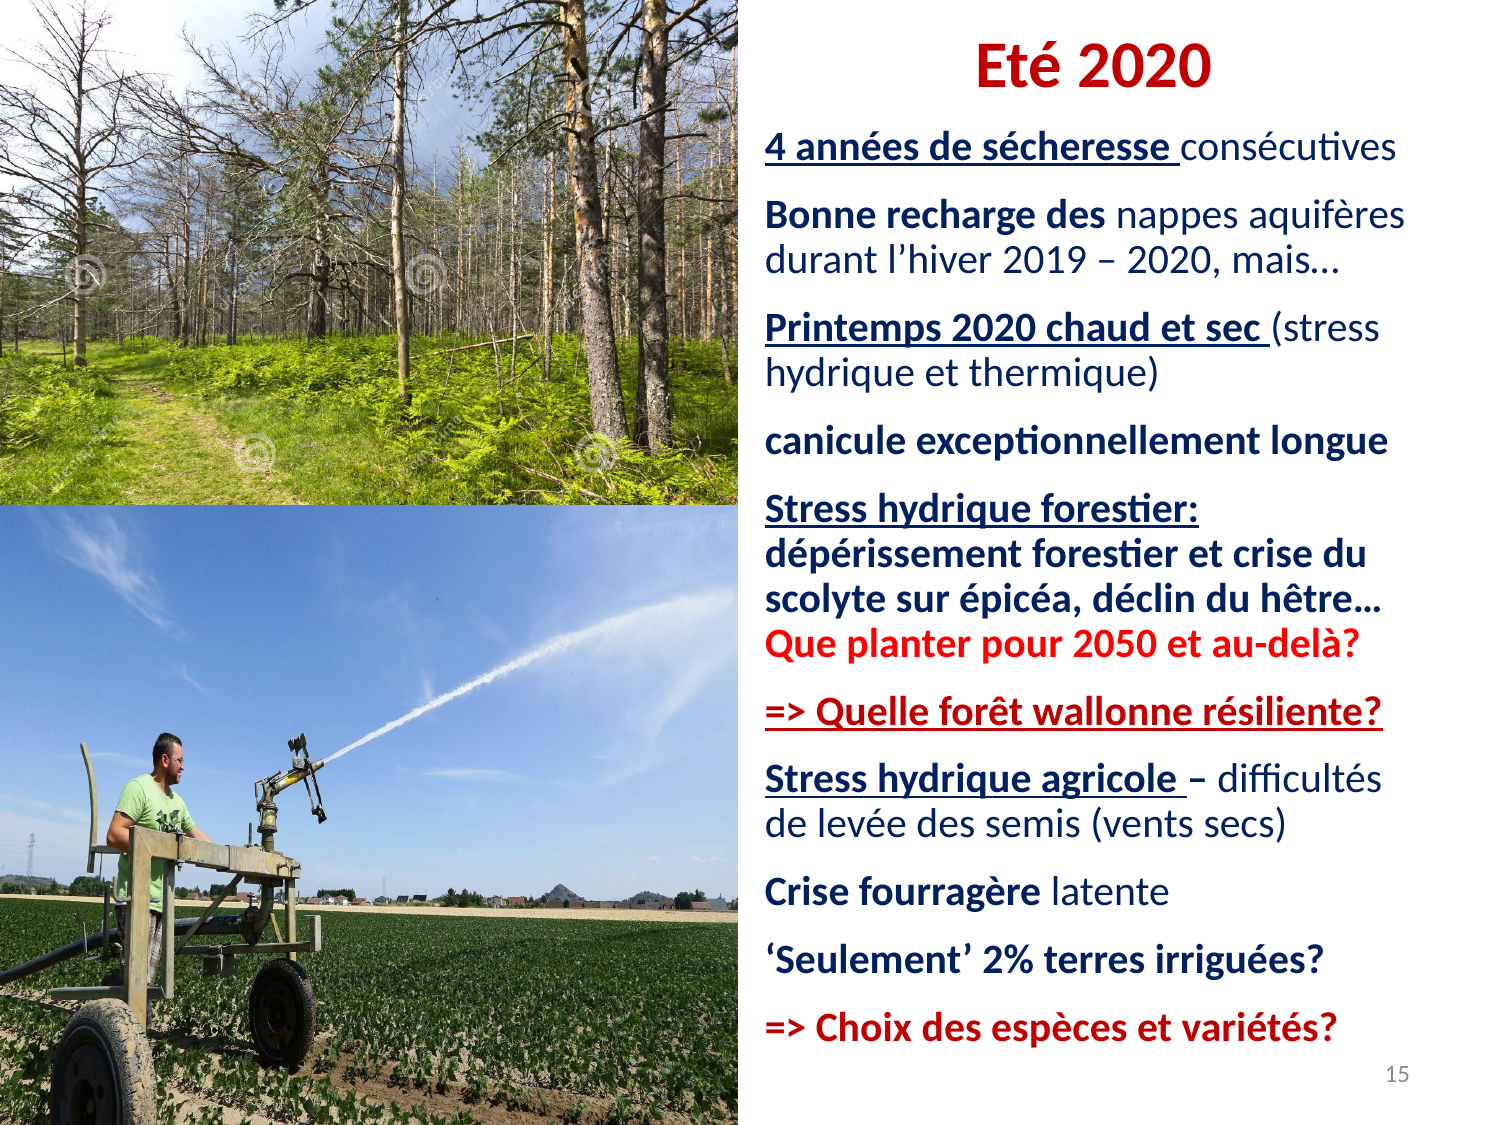

Eté 2020
4 années de sécheresse consécutives
Bonne recharge des nappes aquifères durant l’hiver 2019 – 2020, mais…
Printemps 2020 chaud et sec (stress hydrique et thermique)
canicule exceptionnellement longue
Stress hydrique forestier: dépérissement forestier et crise du scolyte sur épicéa, déclin du hêtre… Que planter pour 2050 et au-delà?
=> Quelle forêt wallonne résiliente?
Stress hydrique agricole – difficultés de levée des semis (vents secs)
Crise fourragère latente
‘Seulement’ 2% terres irriguées?
=> Choix des espèces et variétés?